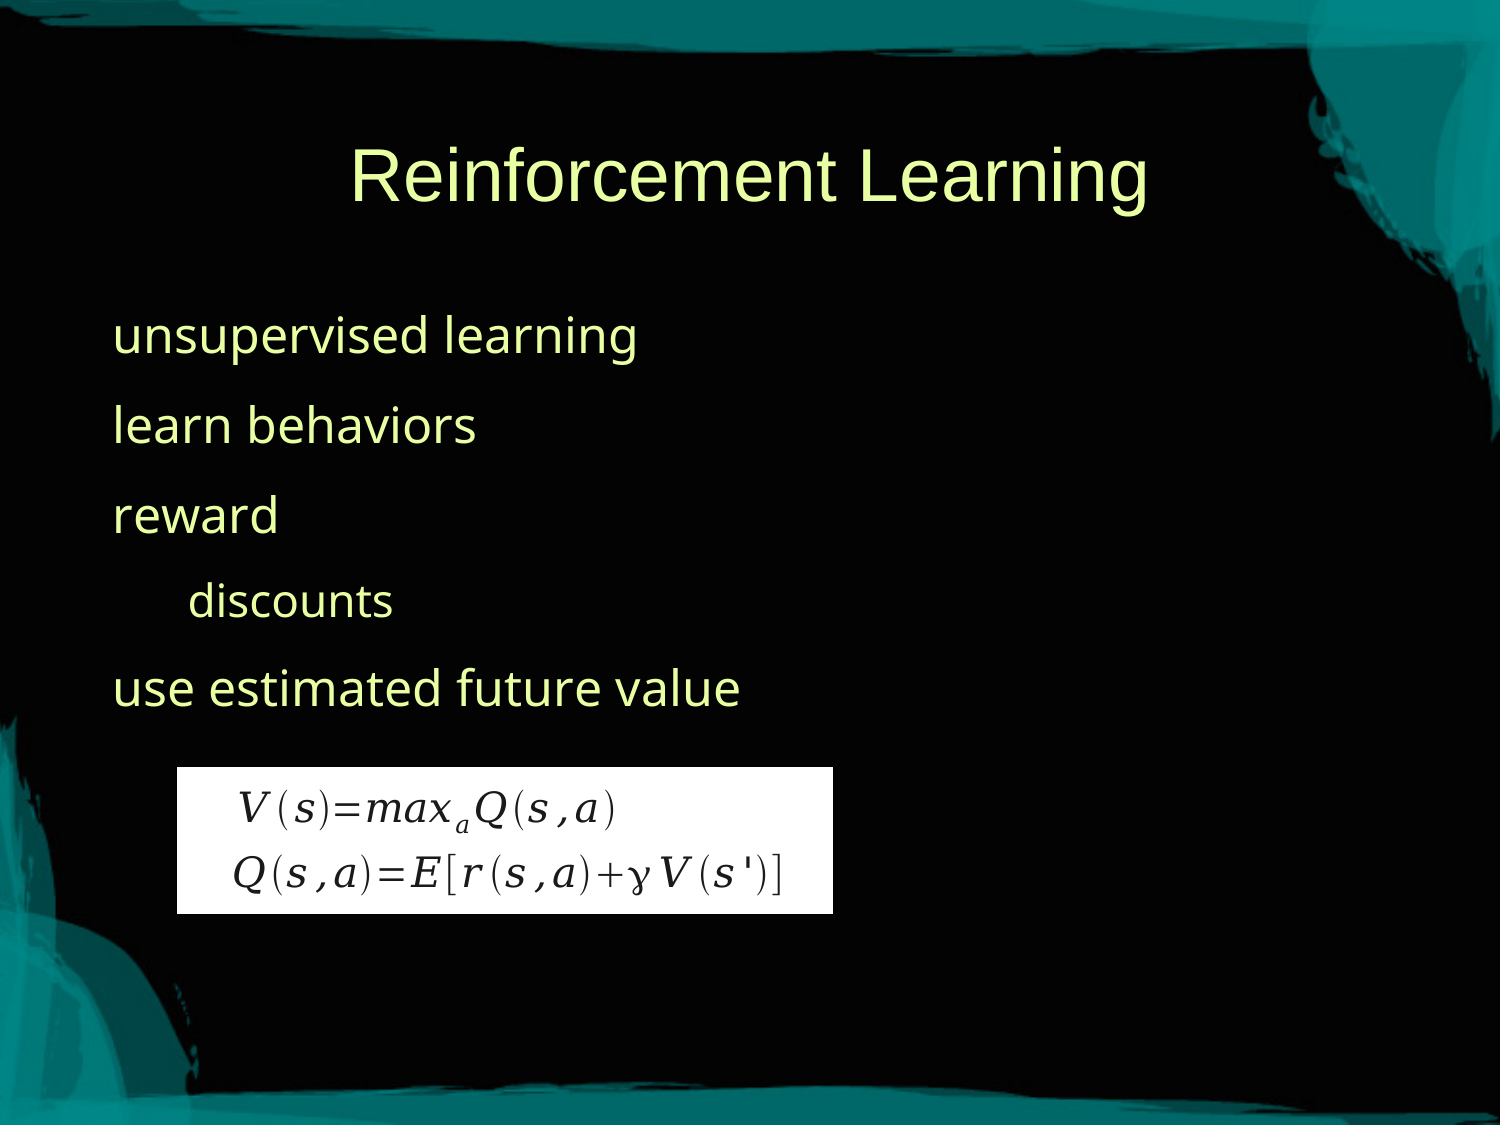

# Reinforcement Learning
unsupervised learning
learn behaviors
reward
discounts
use estimated future value